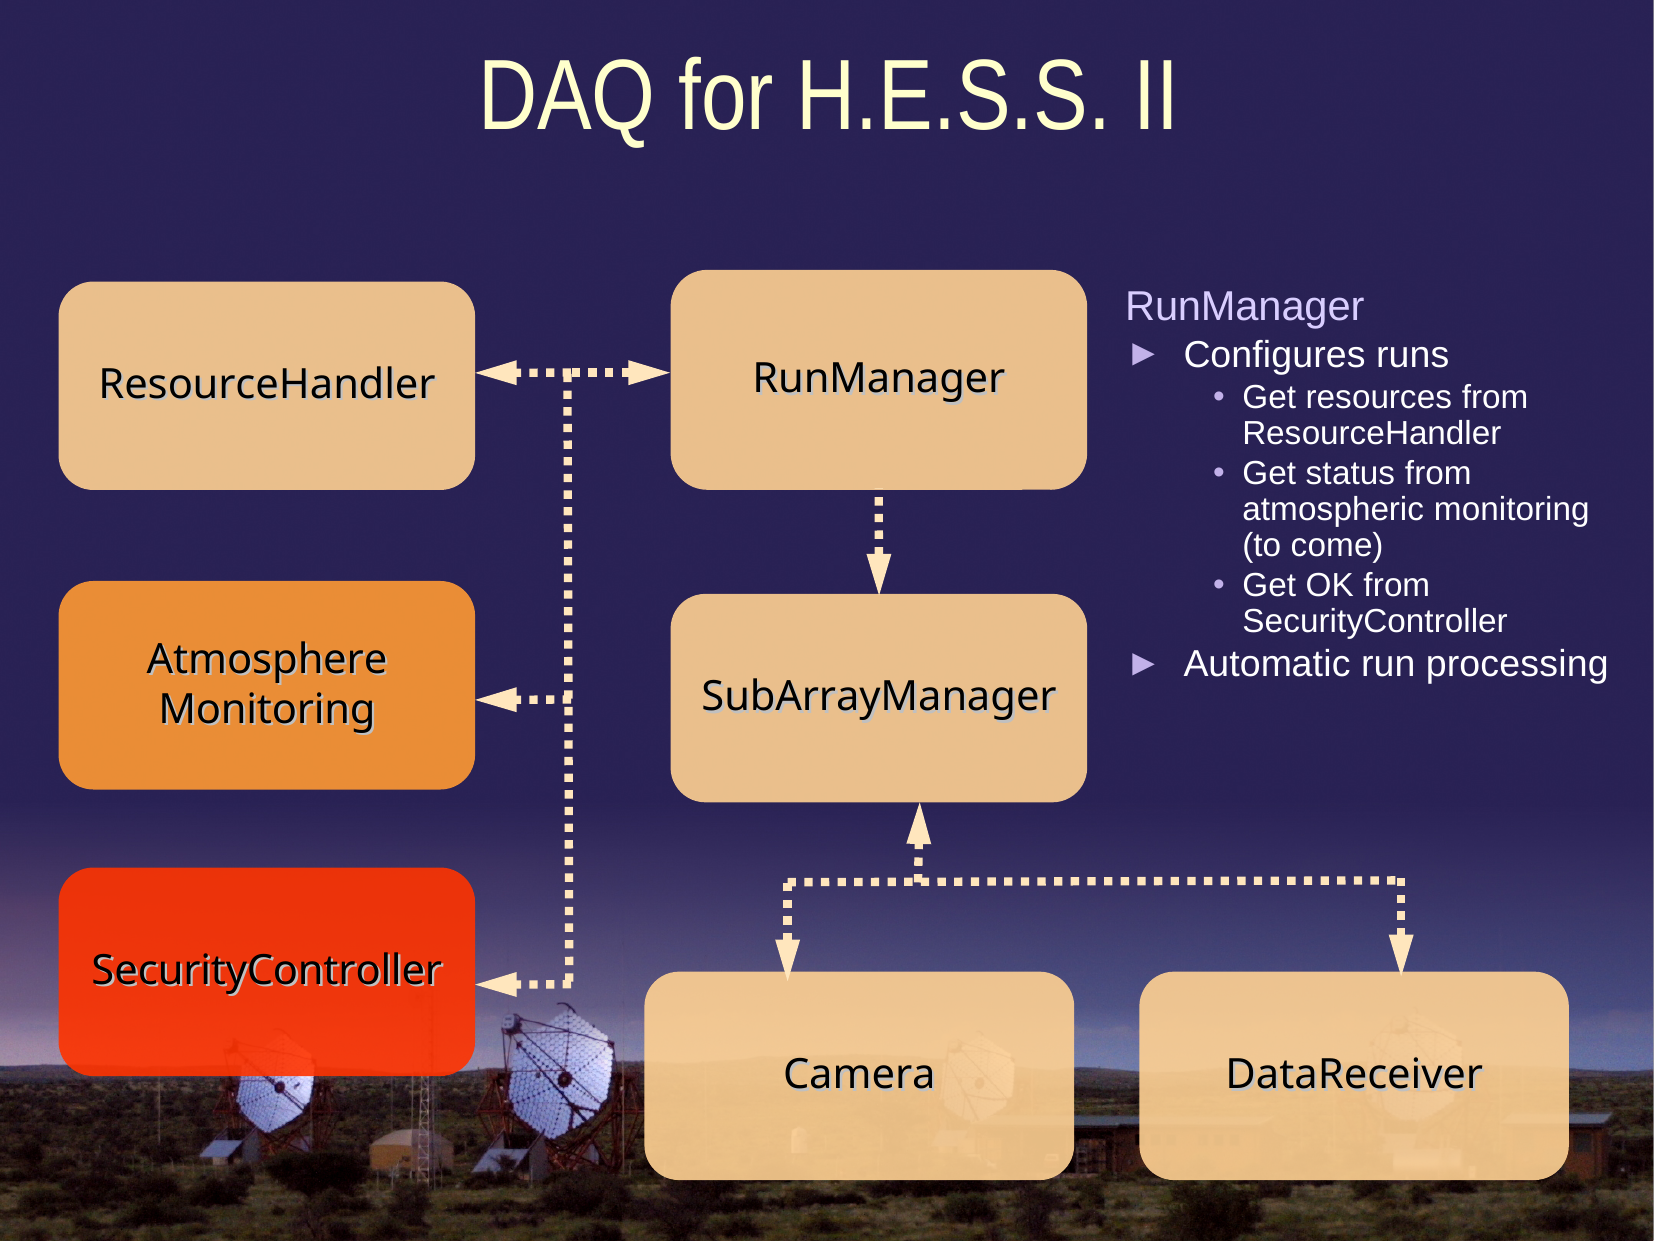

# DAQ for H.E.S.S. II
RunManager
RunManager
Configures runs
Get resources from ResourceHandler
Get status from atmospheric monitoring (to come)
Get OK from SecurityController
Automatic run processing
ResourceHandler
Atmosphere
Monitoring
SubArrayManager
SecurityController
Camera
DataReceiver